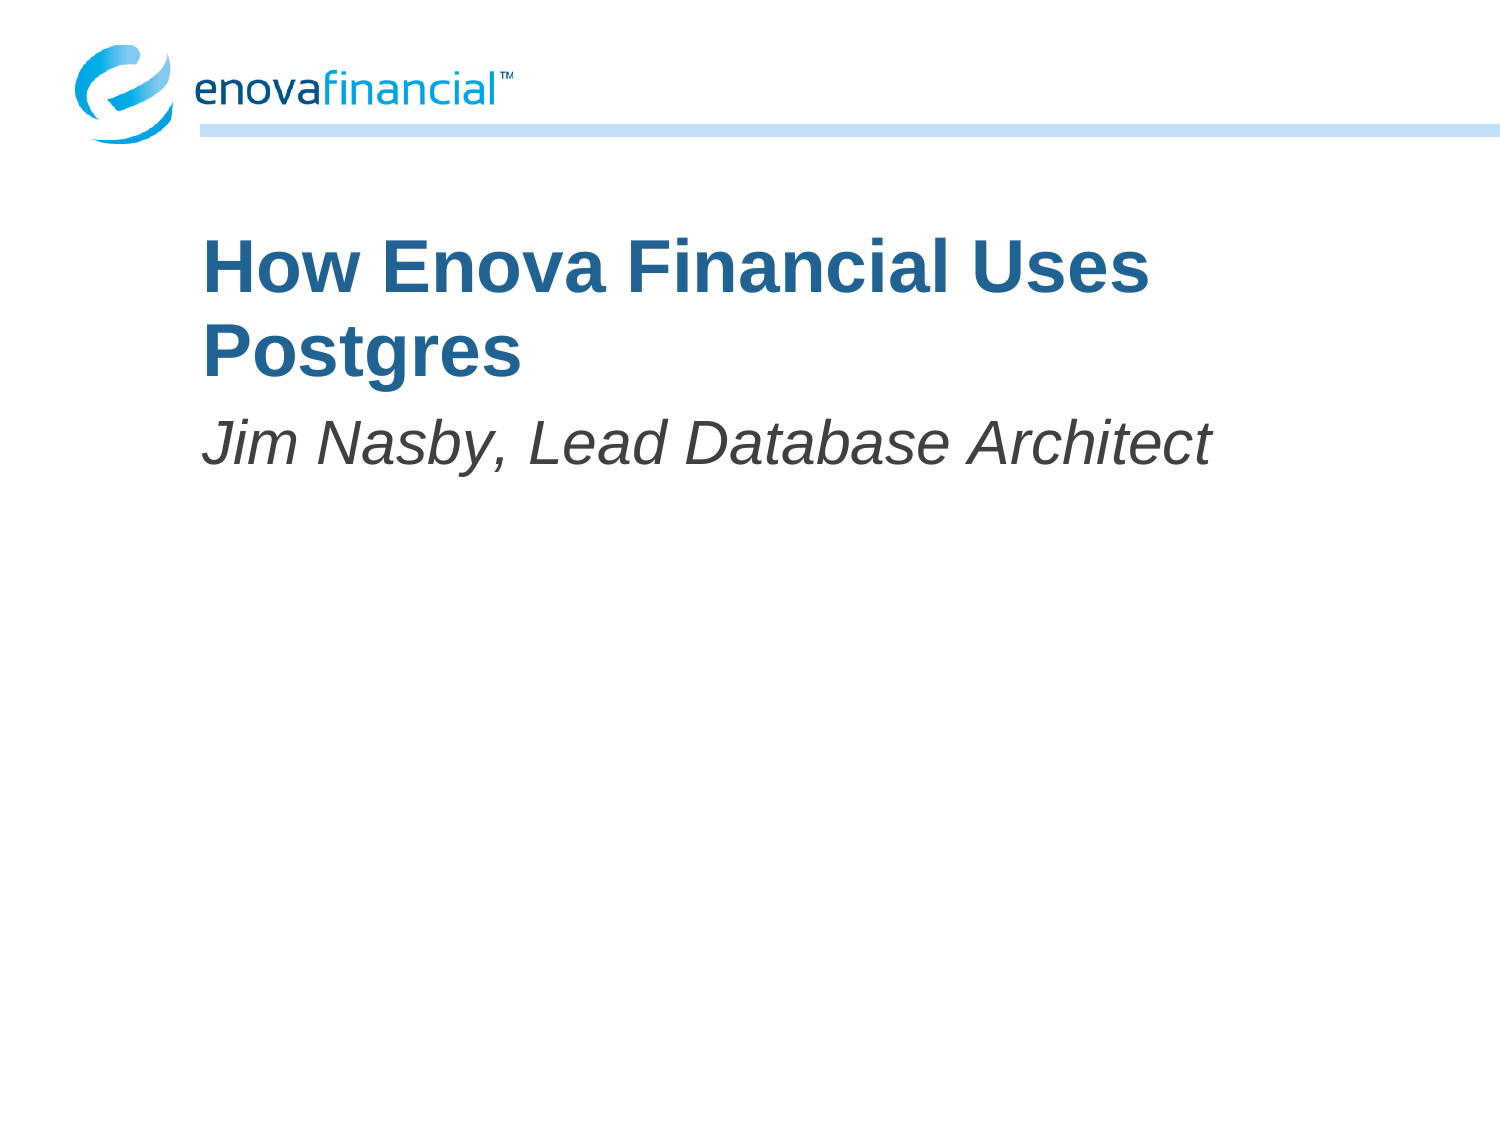

# How Enova Financial Uses Postgres
Jim Nasby, Lead Database Architect